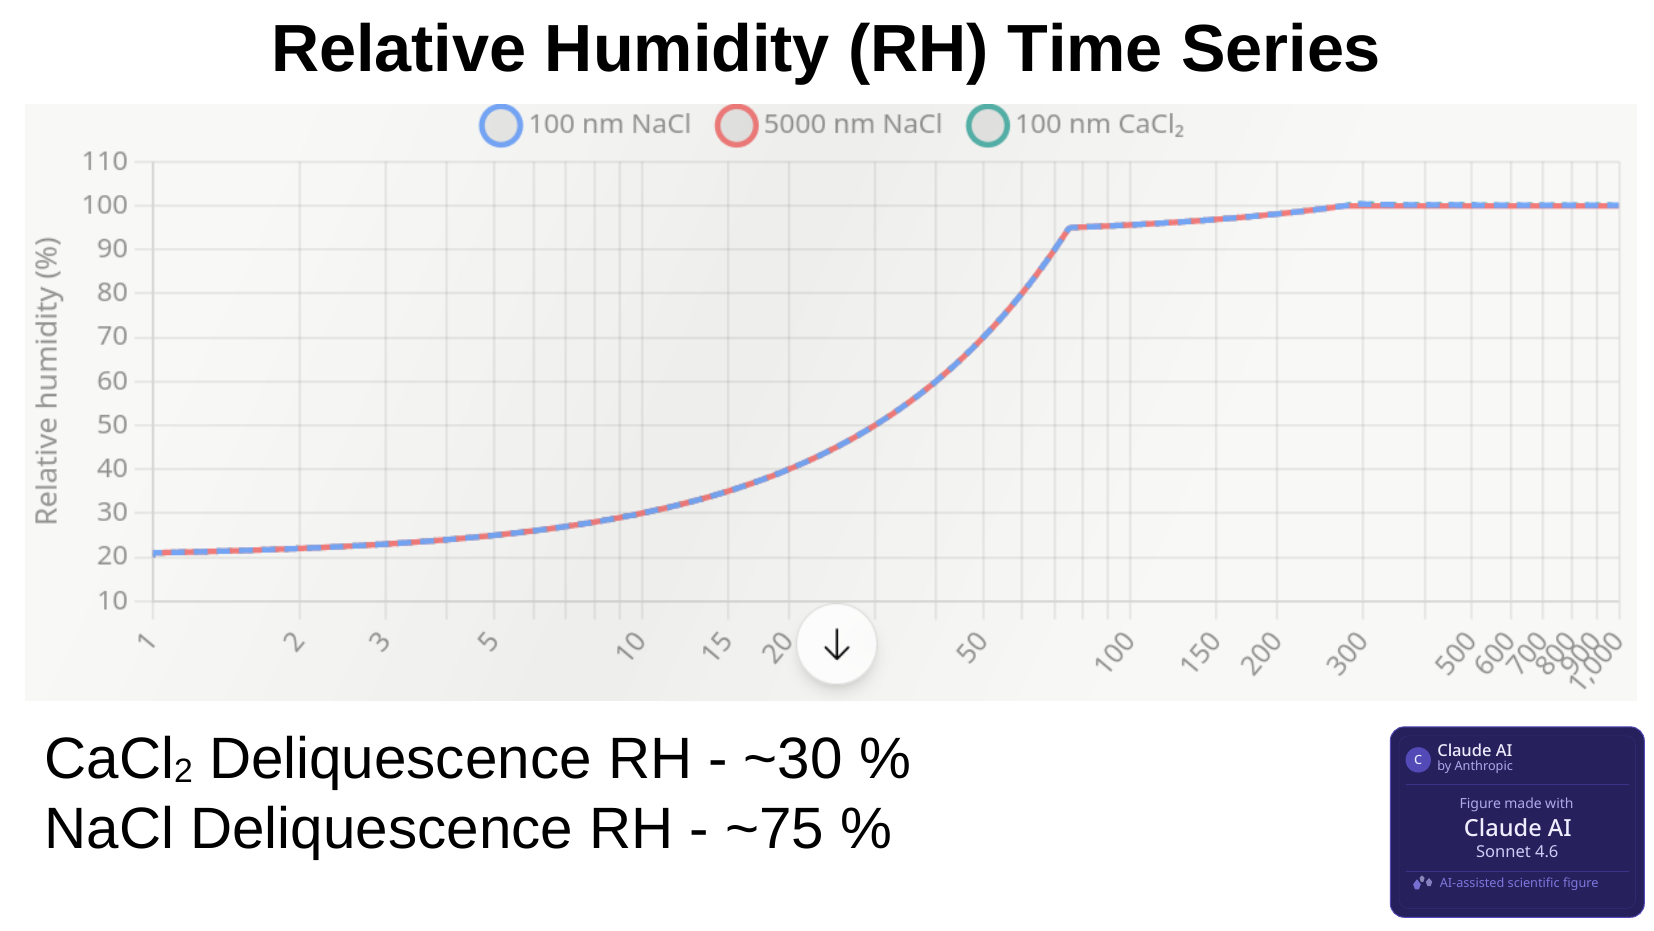

# Relative Humidity (RH) Time Series
CaCl2 Deliquescence RH - ~30 %
NaCl Deliquescence RH - ~75 %